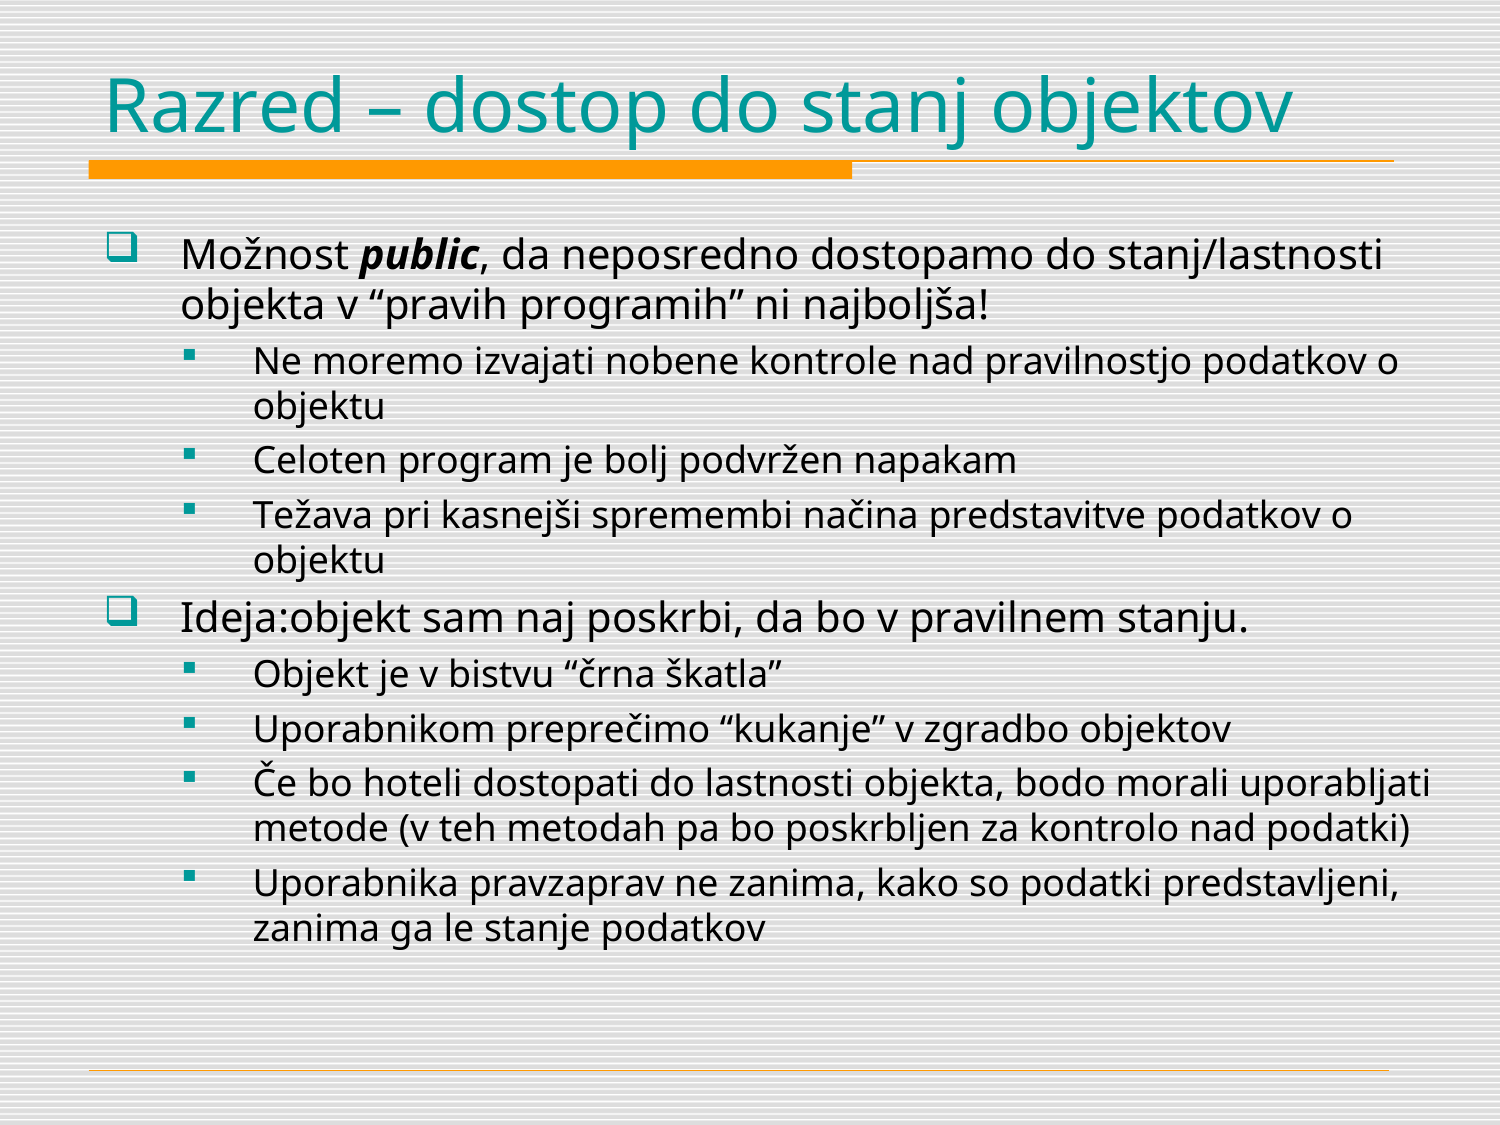

# Razred – dostop do stanj objektov
Možnost public, da neposredno dostopamo do stanj/lastnosti objekta v “pravih programih” ni najboljša!
Ne moremo izvajati nobene kontrole nad pravilnostjo podatkov o objektu
Celoten program je bolj podvržen napakam
Težava pri kasnejši spremembi načina predstavitve podatkov o objektu
Ideja:objekt sam naj poskrbi, da bo v pravilnem stanju.
Objekt je v bistvu “črna škatla”
Uporabnikom preprečimo “kukanje” v zgradbo objektov
Če bo hoteli dostopati do lastnosti objekta, bodo morali uporabljati metode (v teh metodah pa bo poskrbljen za kontrolo nad podatki)
Uporabnika pravzaprav ne zanima, kako so podatki predstavljeni, zanima ga le stanje podatkov